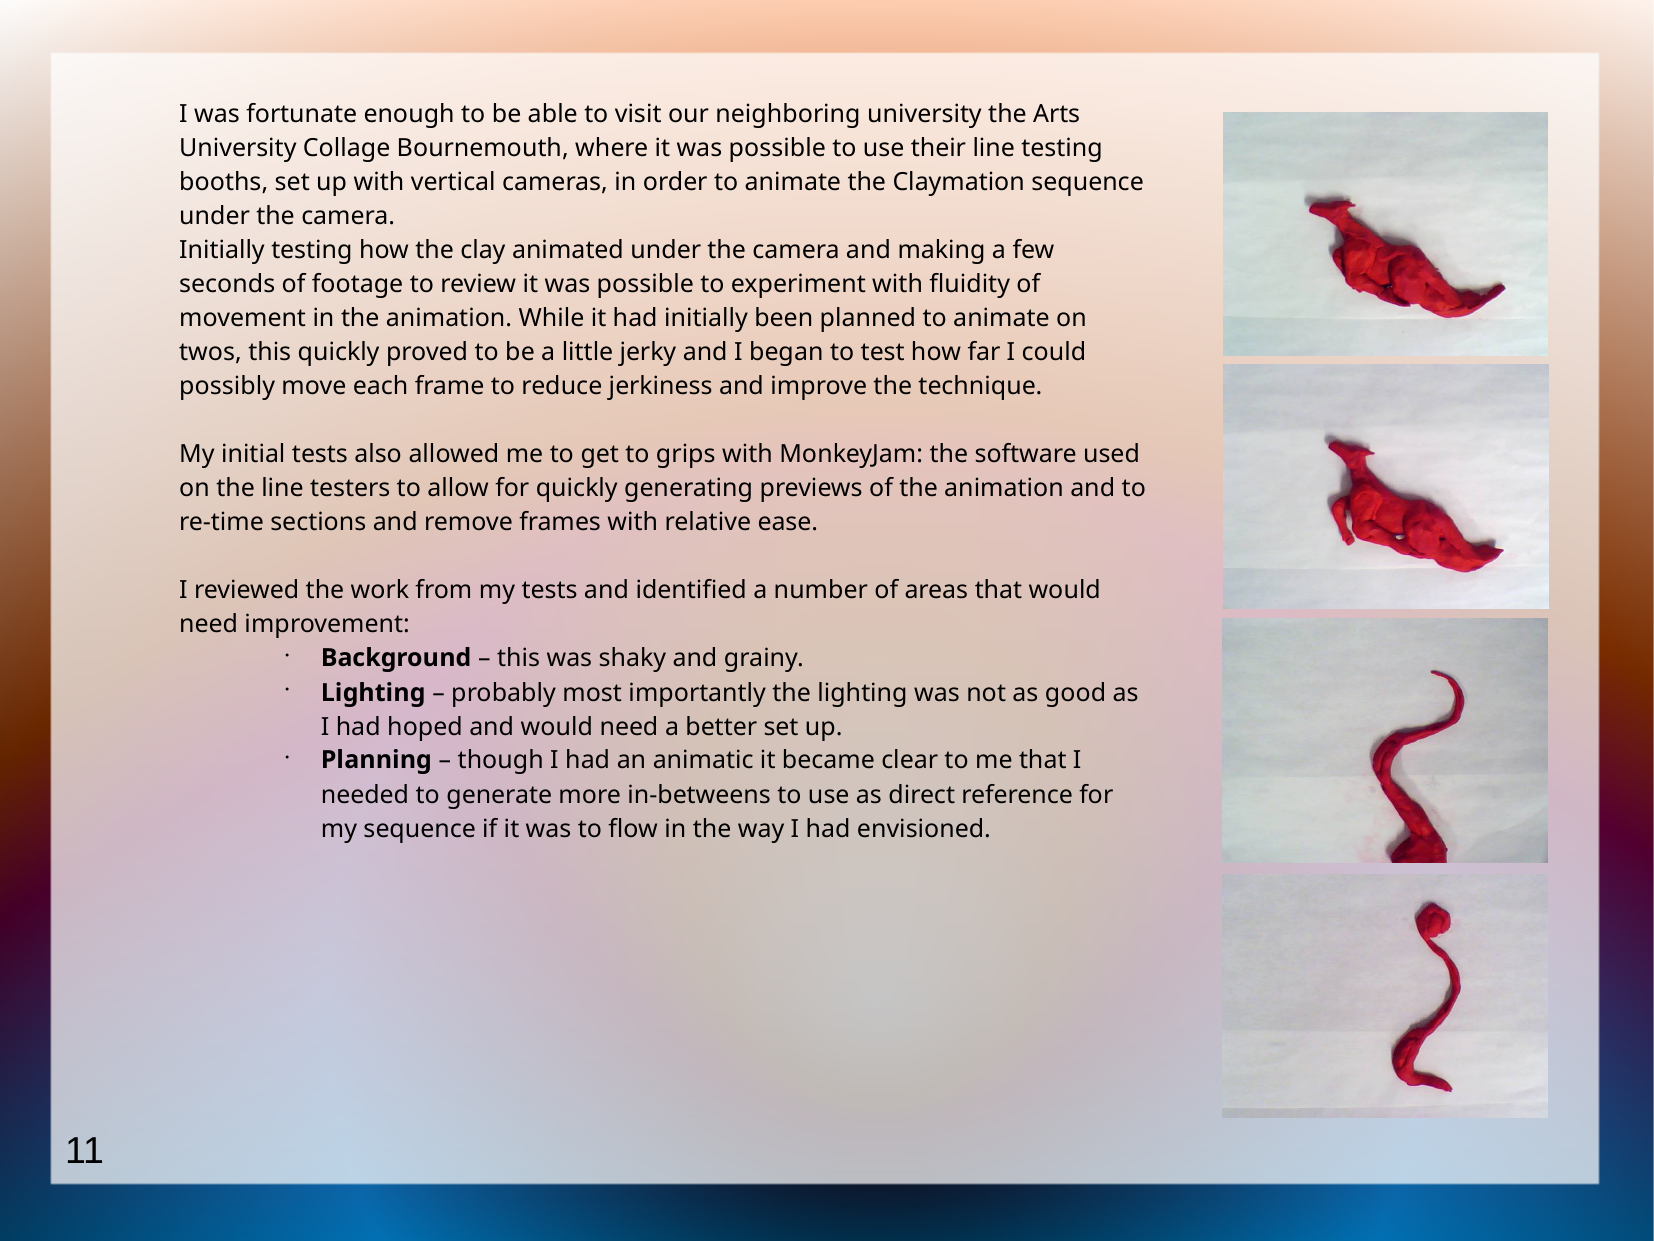

I was fortunate enough to be able to visit our neighboring university the Arts University Collage Bournemouth, where it was possible to use their line testing booths, set up with vertical cameras, in order to animate the Claymation sequence under the camera.
Initially testing how the clay animated under the camera and making a few seconds of footage to review it was possible to experiment with fluidity of movement in the animation. While it had initially been planned to animate on twos, this quickly proved to be a little jerky and I began to test how far I could possibly move each frame to reduce jerkiness and improve the technique.
My initial tests also allowed me to get to grips with MonkeyJam: the software used on the line testers to allow for quickly generating previews of the animation and to re-time sections and remove frames with relative ease.
I reviewed the work from my tests and identified a number of areas that would need improvement:
Background – this was shaky and grainy.
Lighting – probably most importantly the lighting was not as good as I had hoped and would need a better set up.
Planning – though I had an animatic it became clear to me that I needed to generate more in-betweens to use as direct reference for my sequence if it was to flow in the way I had envisioned.